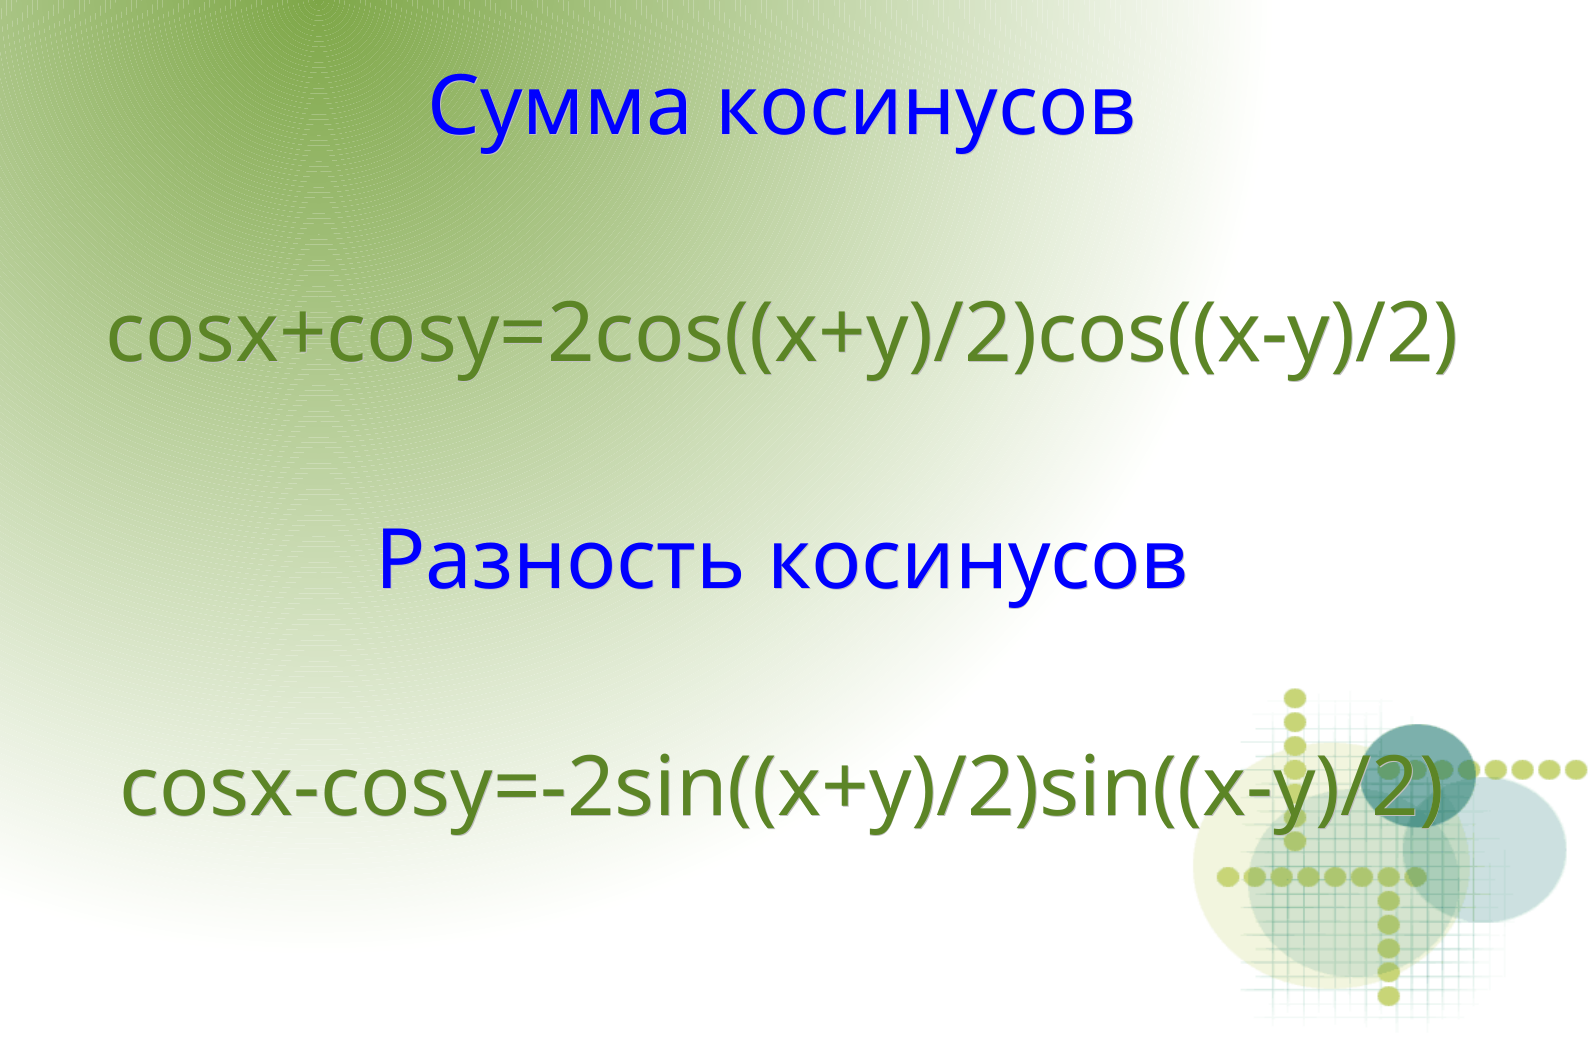

# Сумма косинусов cosx+cosy=2cos((x+y)/2)cos((x-y)/2) Разность косинусов cosx-cosy=-2sin((x+y)/2)sin((x-y)/2)